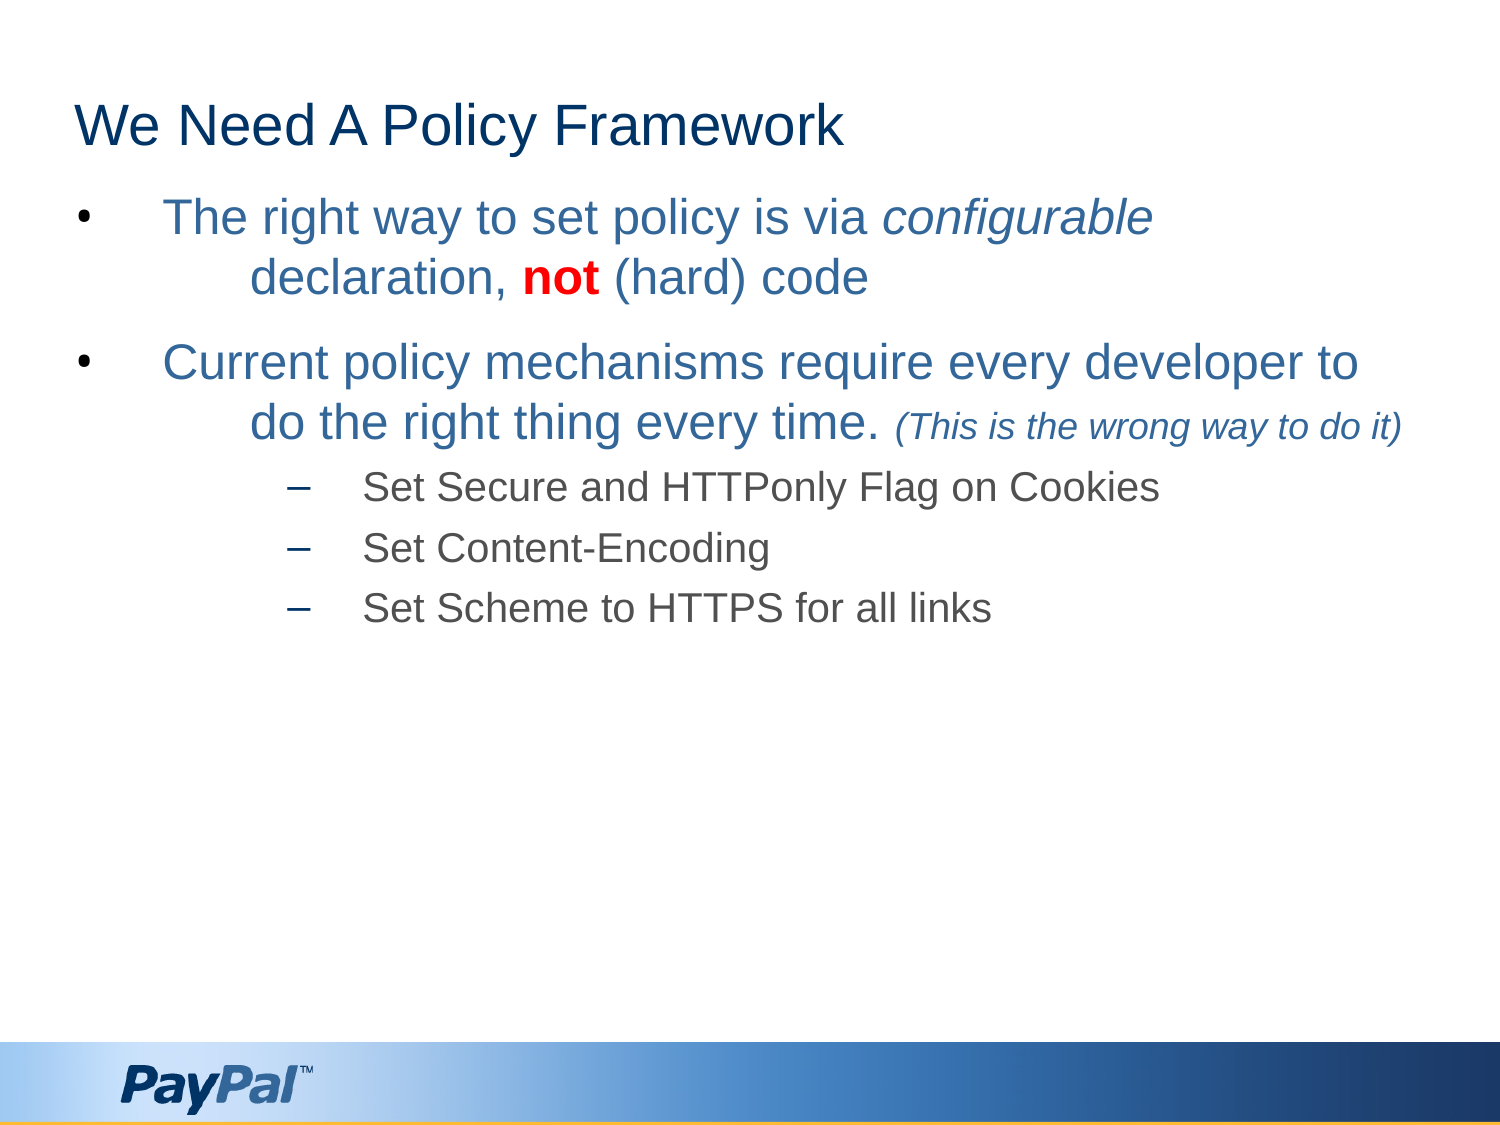

# We Need A Policy Framework
The right way to set policy is via configurable declaration, not (hard) code
Current policy mechanisms require every developer to do the right thing every time. (This is the wrong way to do it)
Set Secure and HTTPonly Flag on Cookies
Set Content-Encoding
Set Scheme to HTTPS for all links